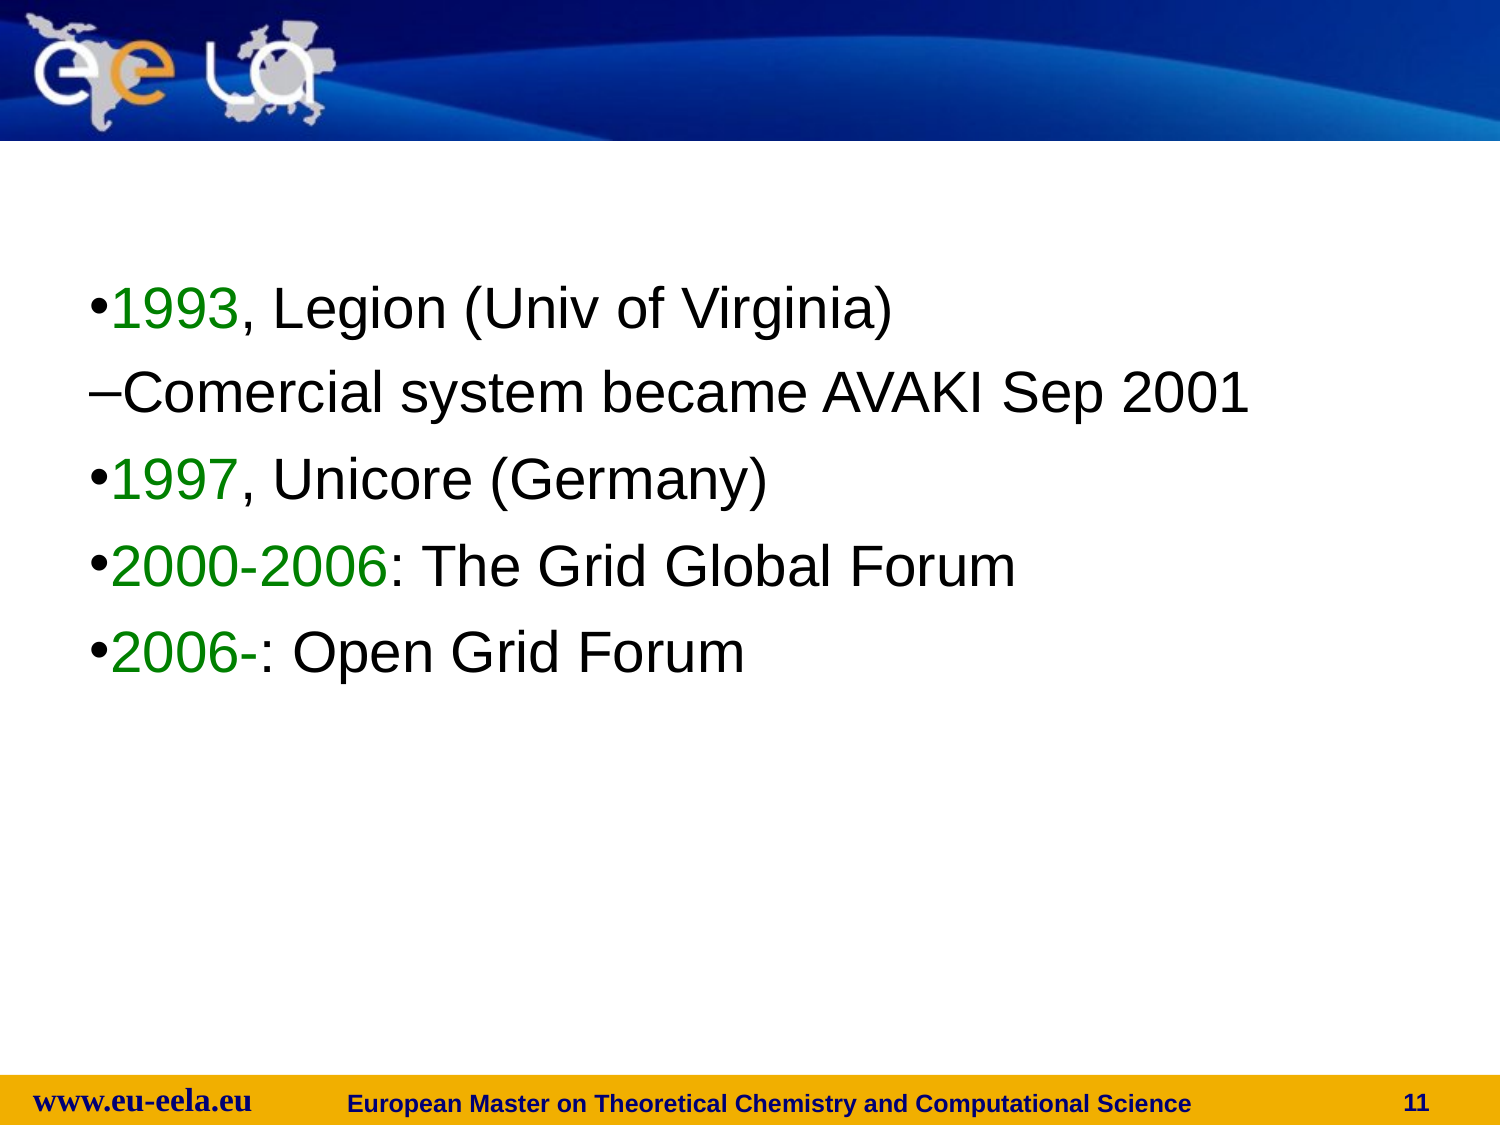

1993, Legion (Univ of Virginia)
Comercial system became AVAKI Sep 2001
1997, Unicore (Germany)
2000-2006: The Grid Global Forum
2006-: Open Grid Forum
European Master on Theoretical Chemistry and Computational Science